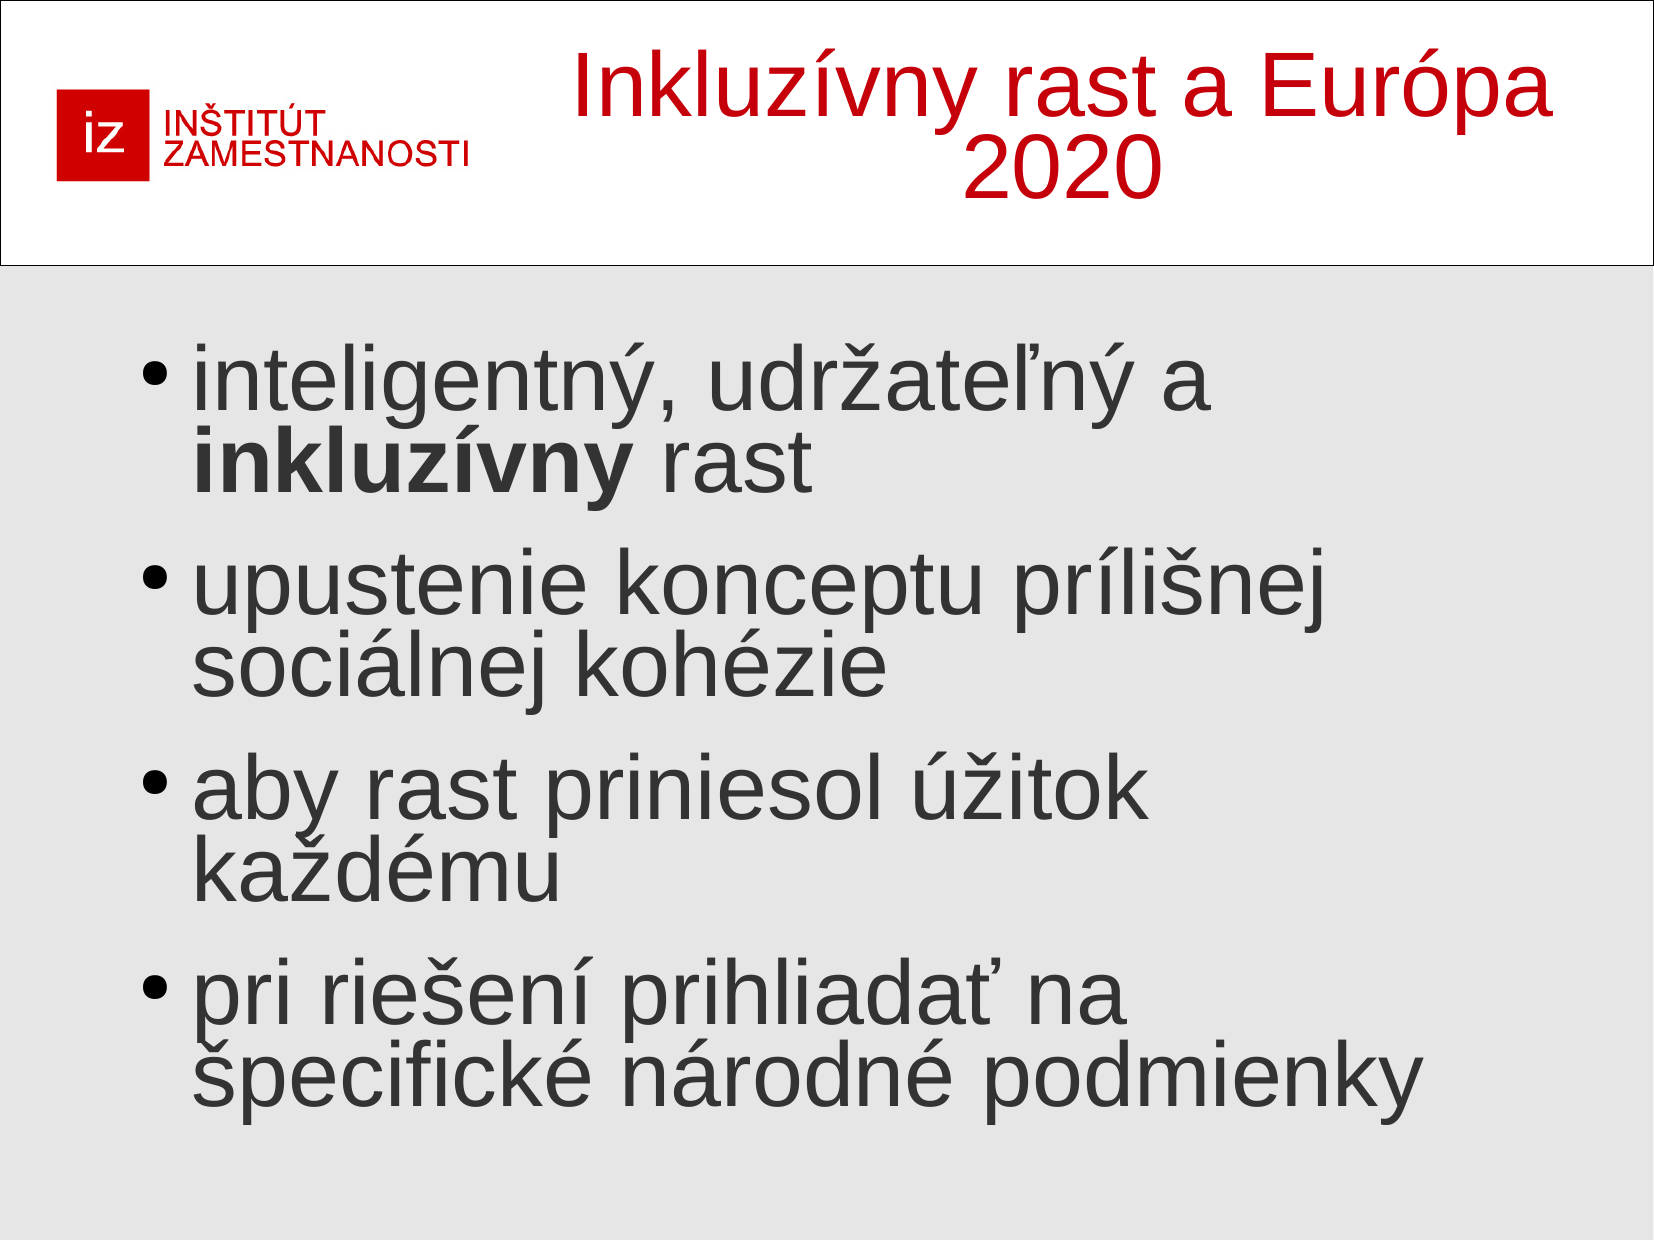

# Inkluzívny rast a Európa 2020
inteligentný, udržateľný a inkluzívny rast
upustenie konceptu prílišnej sociálnej kohézie
aby rast priniesol úžitok každému
pri riešení prihliadať na špecifické národné podmienky